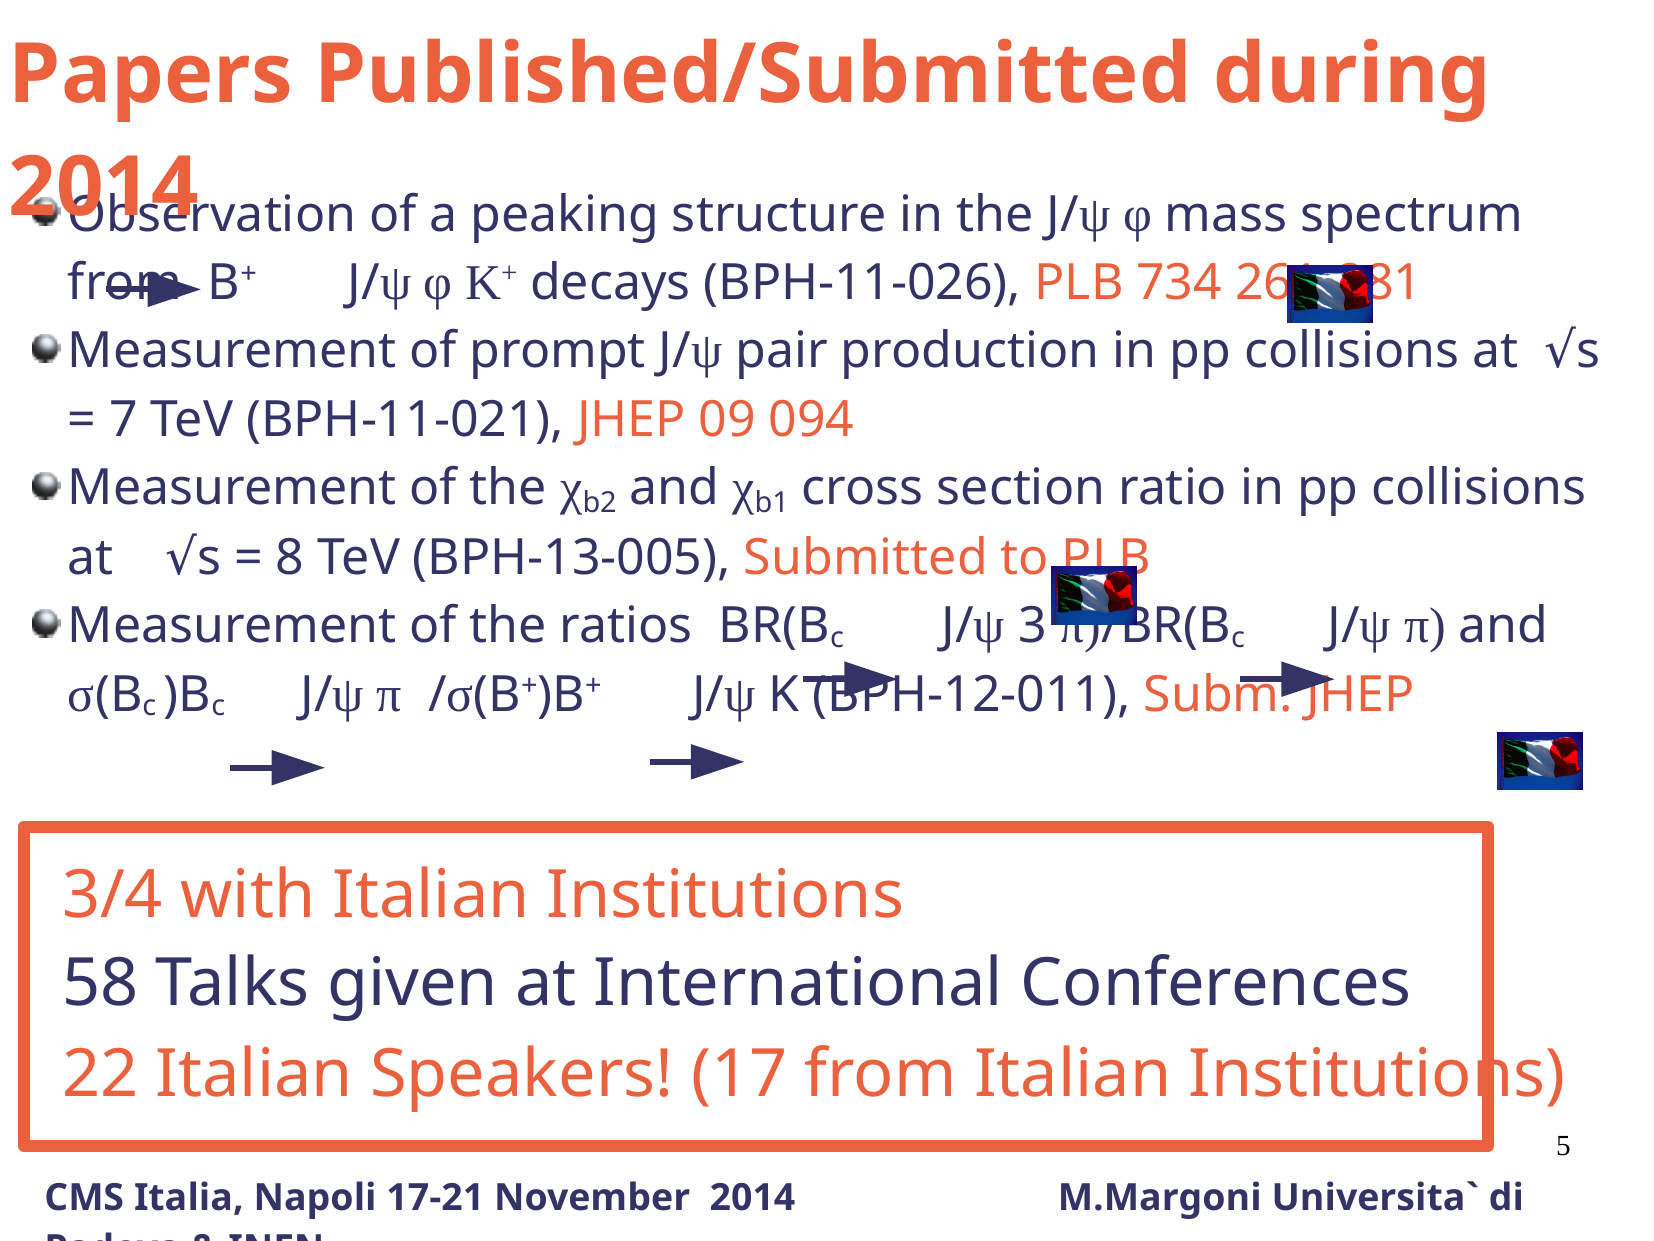

Papers Published/Submitted during 2014
Observation of a peaking structure in the J/ψ φ mass spectrum from B+ J/ψ φ K+ decays (BPH-11-026), PLB 734 261-281
Measurement of prompt J/ψ pair production in pp collisions at √s = 7 TeV (BPH-11-021), JHEP 09 094
Measurement of the χb2 and χb1 cross section ratio in pp collisions at √s = 8 TeV (BPH-13-005), Submitted to PLB
Measurement of the ratios BR(Bc J/ψ 3 π)/BR(Bc J/ψ π) and σ(Bc )Bc J/ψ π /σ(B+)B+ J/ψ K (BPH-12-011), Subm. JHEP
3/4 with Italian Institutions
58 Talks given at International Conferences
22 Italian Speakers! (17 from Italian Institutions)
5
CMS Italia, Napoli 17-21 November 2014 M.Margoni Universita` di Padova & INFN